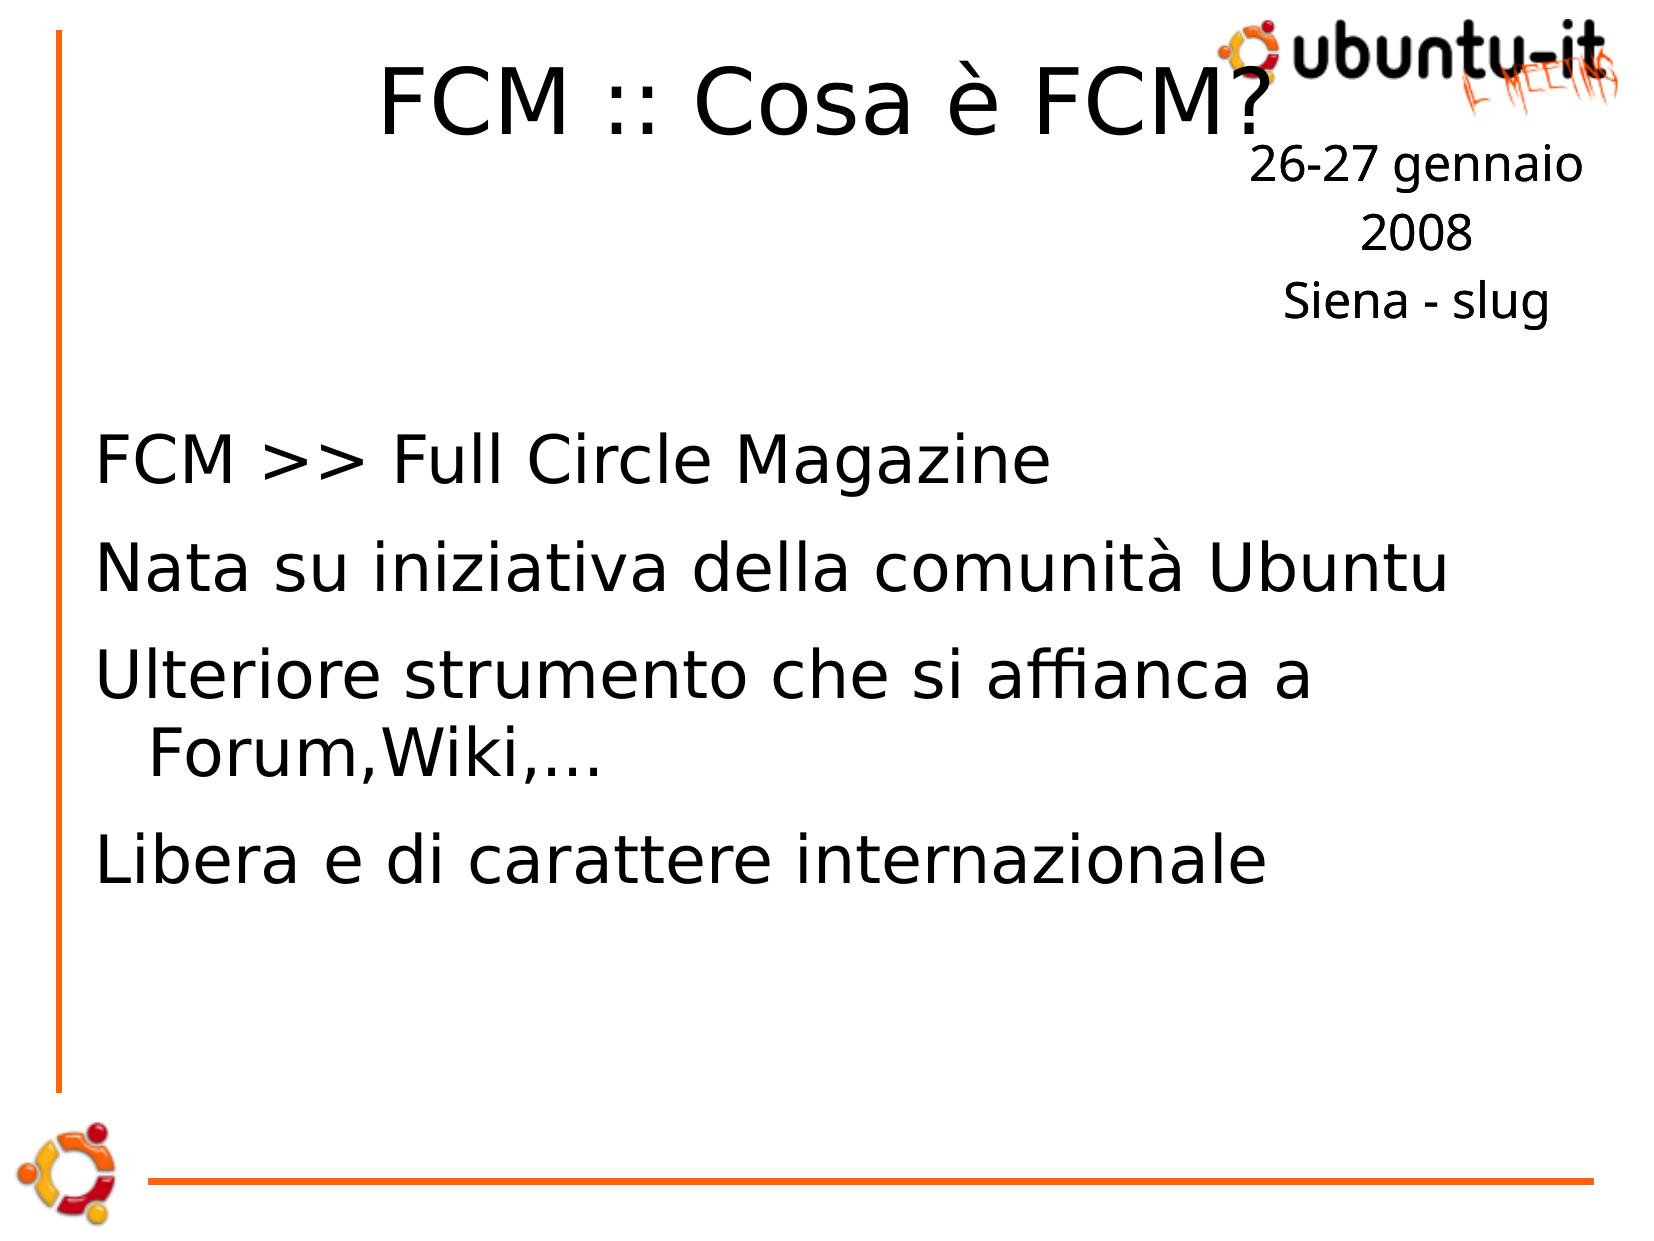

# FCM :: Cosa è FCM?
26-27 gennaio 2008
Siena - slug
FCM >> Full Circle Magazine
Nata su iniziativa della comunità Ubuntu
Ulteriore strumento che si affianca a Forum,Wiki,...
Libera e di carattere internazionale